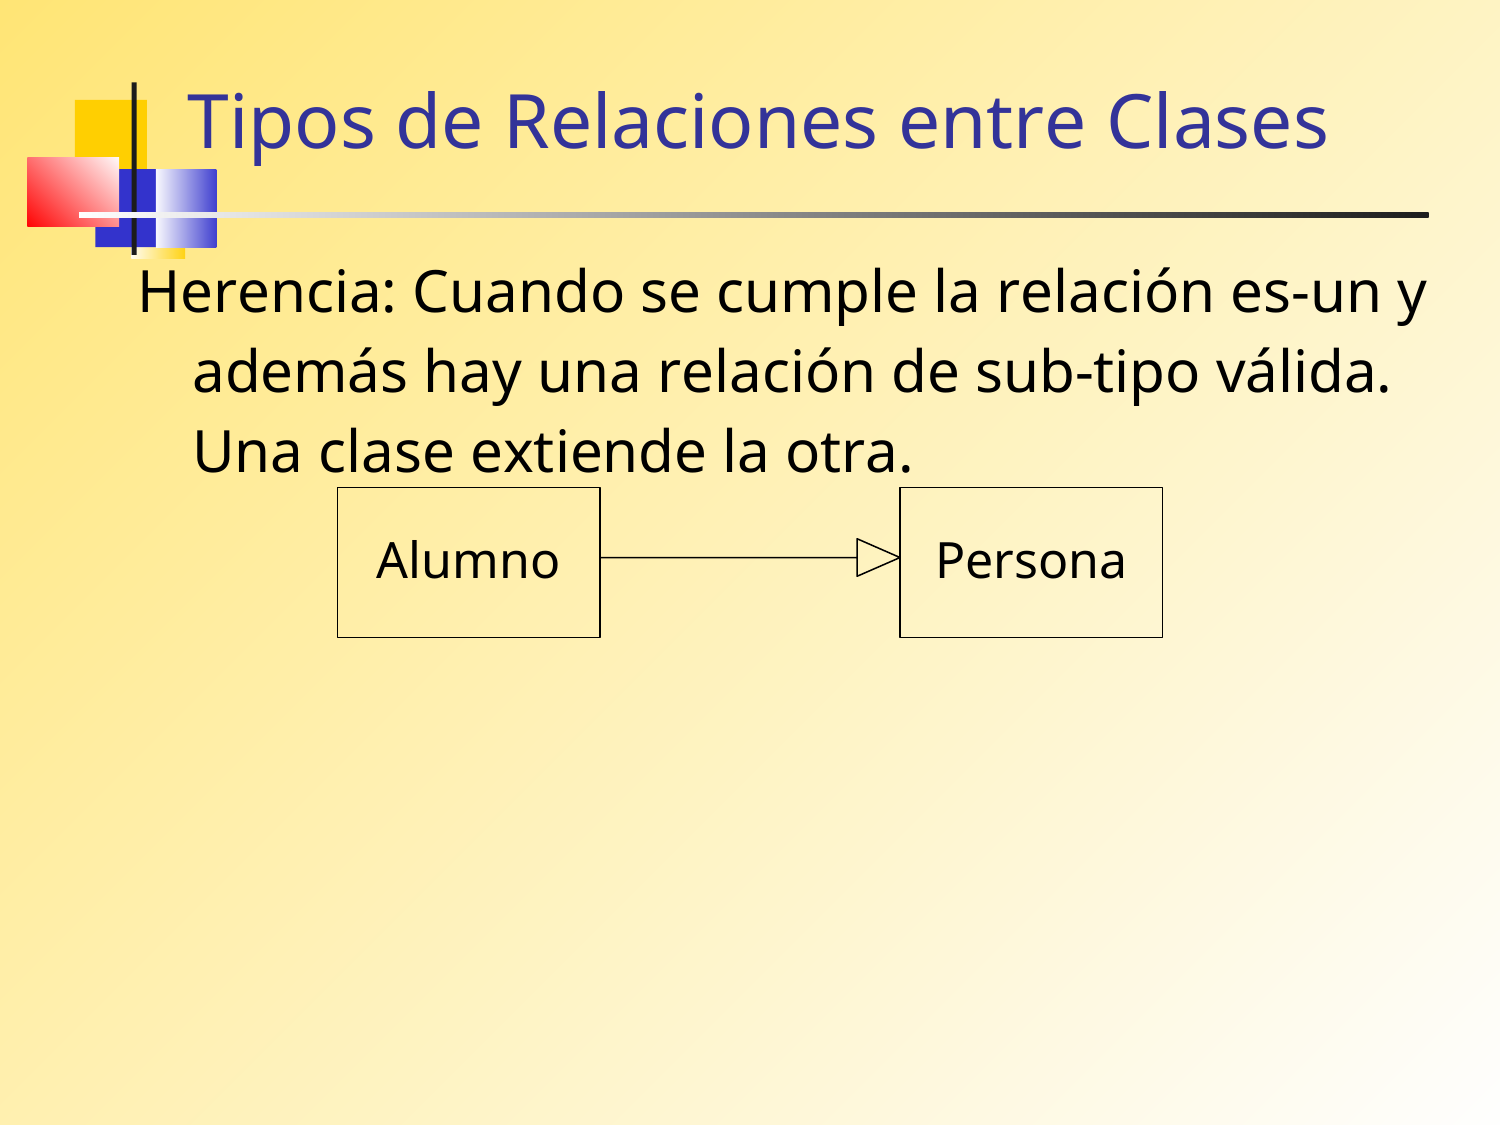

# Tipos de Relaciones entre Clases
Herencia: Cuando se cumple la relación es-un y además hay una relación de sub-tipo válida. Una clase extiende la otra.
Alumno
Persona